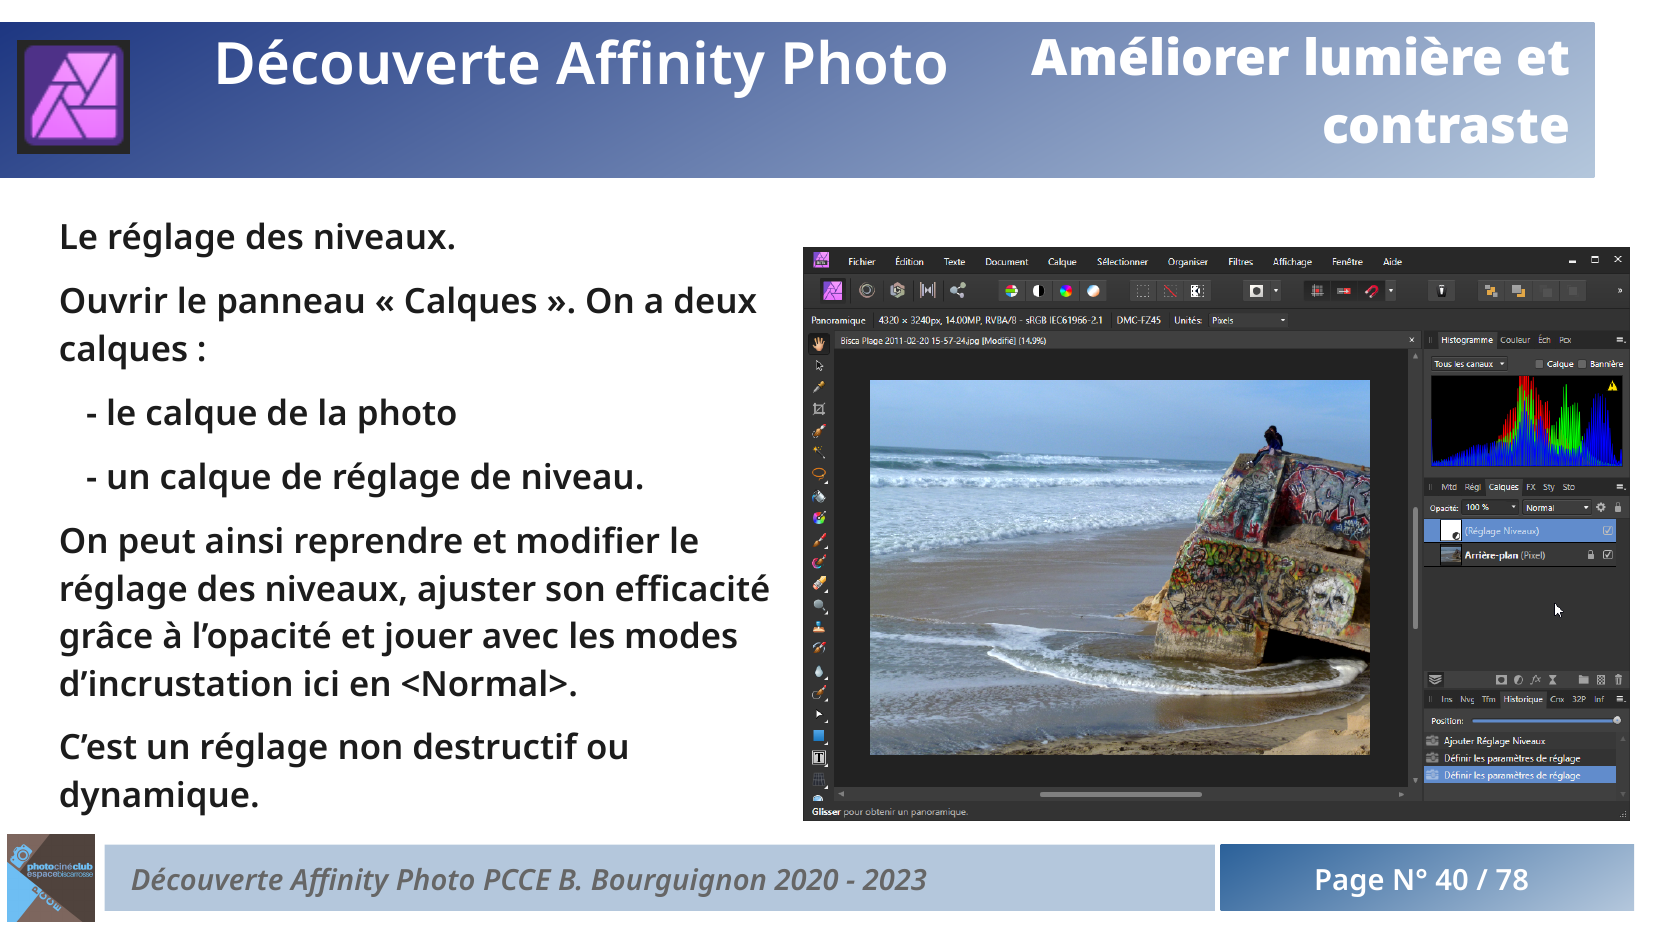

# Améliorer lumière et contraste
Le réglage des niveaux.
Ouvrir le panneau « Calques ». On a deux calques :
 - le calque de la photo
 - un calque de réglage de niveau.
On peut ainsi reprendre et modifier le réglage des niveaux, ajuster son efficacité grâce à l’opacité et jouer avec les modes d’incrustation ici en <Normal>.
C’est un réglage non destructif ou dynamique.